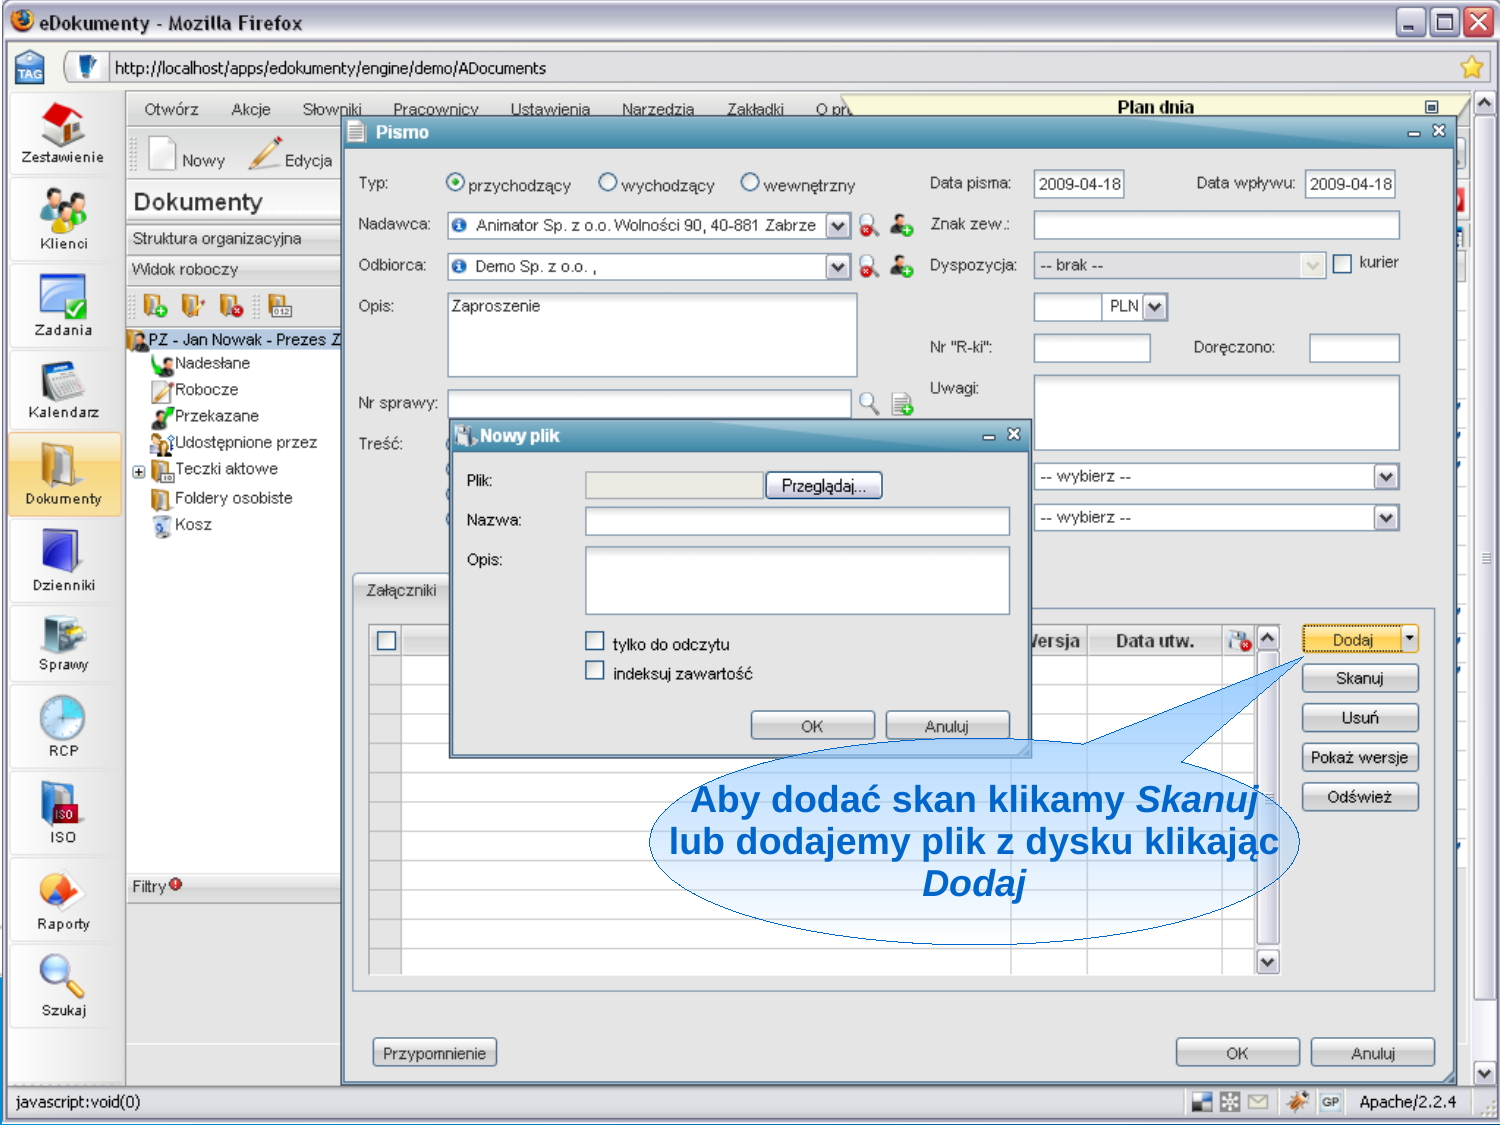

Aby dodać skan klikamy Skanuj
lub dodajemy plik z dysku klikając
Dodaj